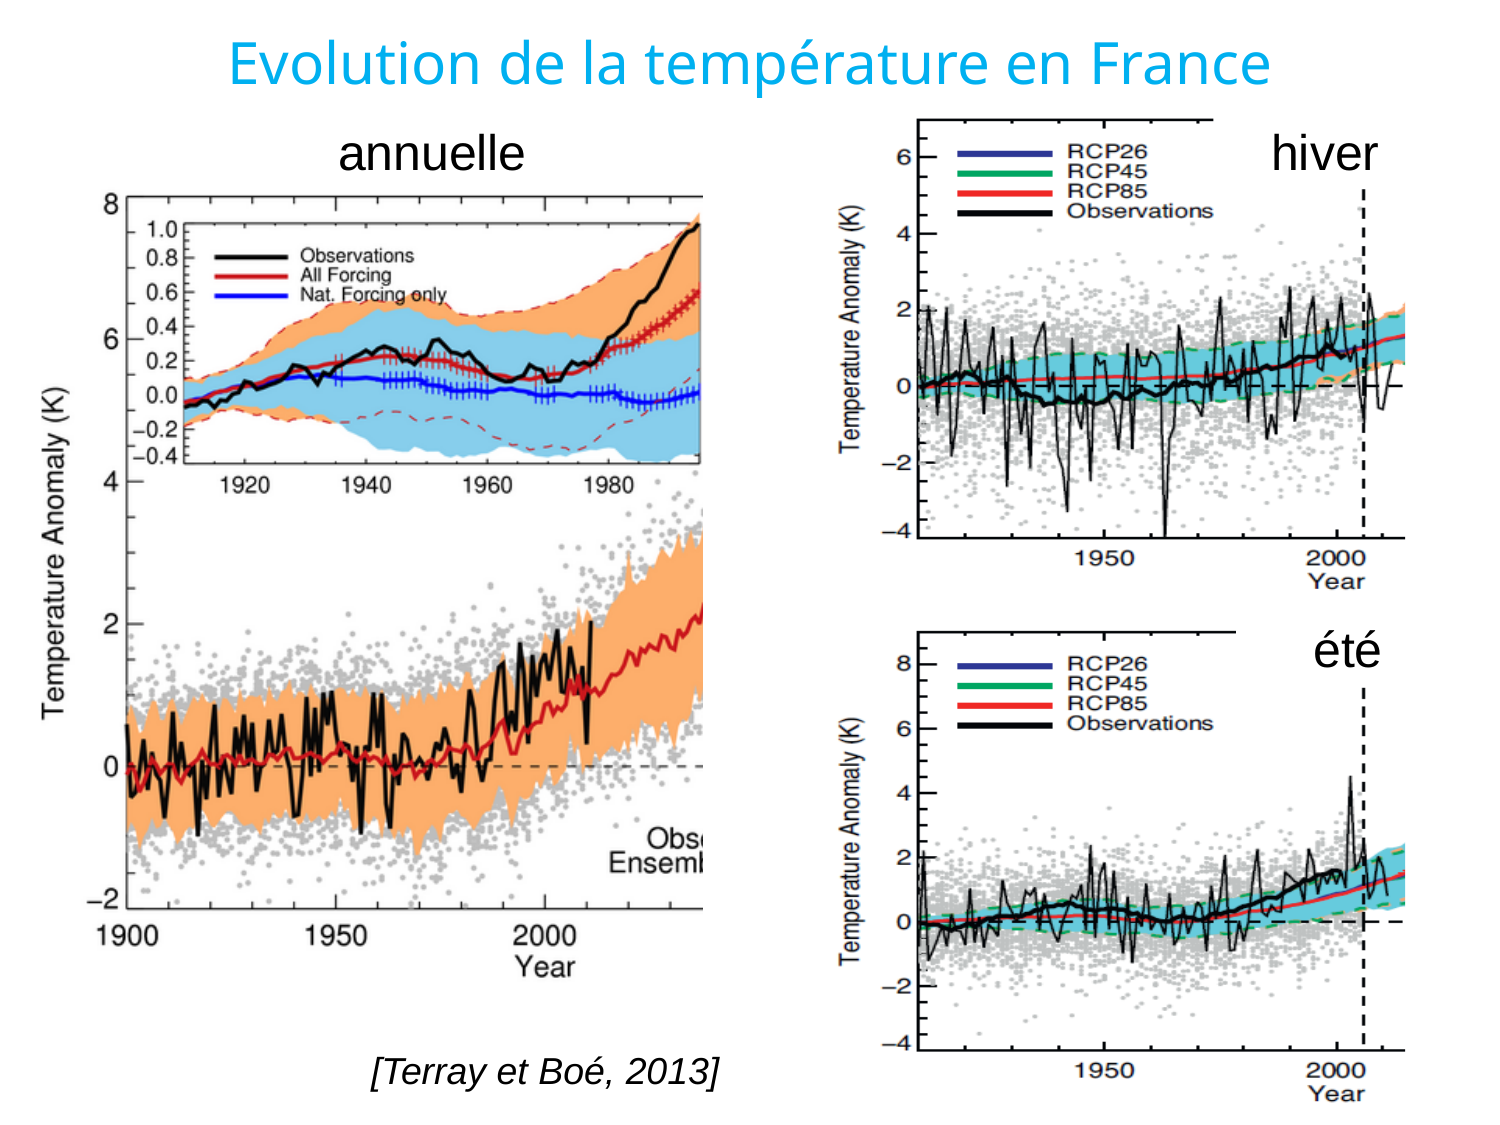

Evolution de la température en France
hiver
annuelle
été
[Terray et Boé, 2013]